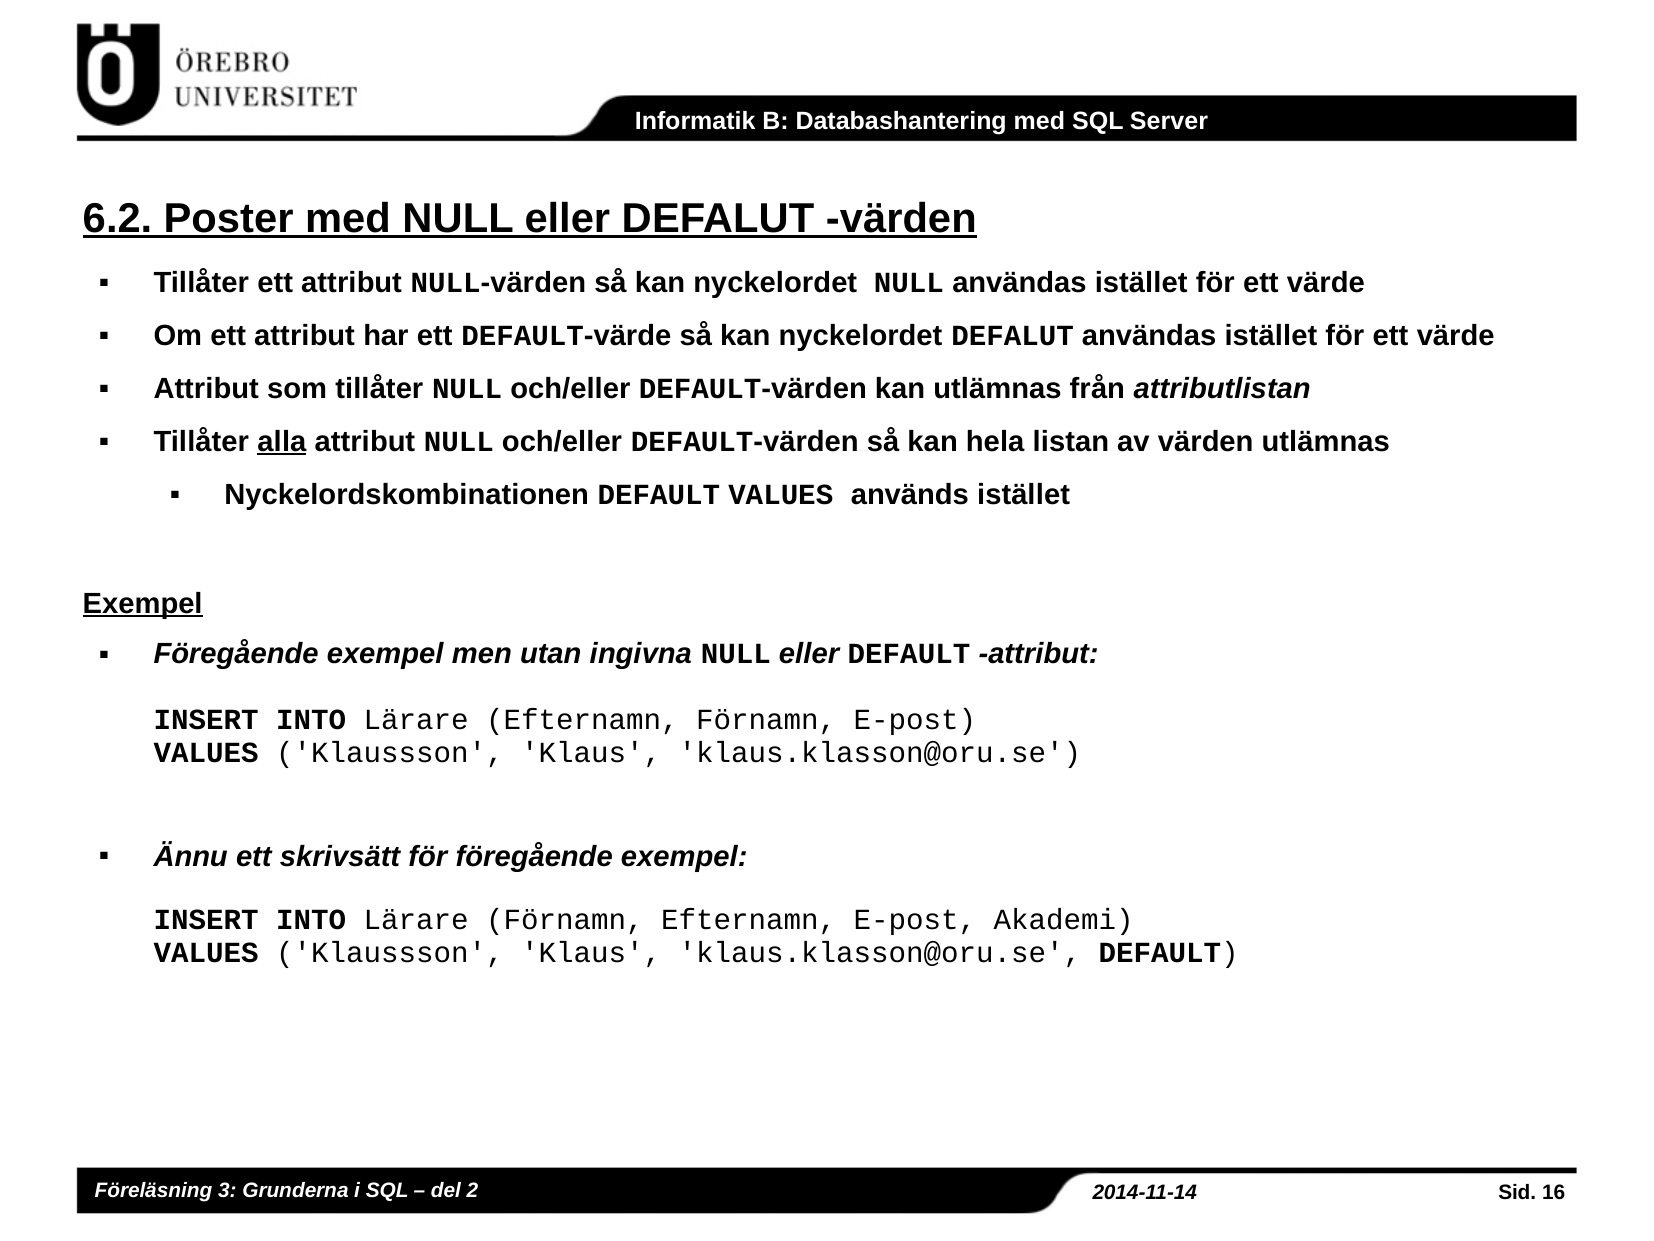

# 6.2. Poster med NULL eller DEFALUT -värden
Tillåter ett attribut NULL-värden så kan nyckelordet NULL användas istället för ett värde
Om ett attribut har ett DEFAULT-värde så kan nyckelordet DEFALUT användas istället för ett värde
Attribut som tillåter NULL och/eller DEFAULT-värden kan utlämnas från attributlistan
Tillåter alla attribut NULL och/eller DEFAULT-värden så kan hela listan av värden utlämnas
Nyckelordskombinationen DEFAULT VALUES används istället
Exempel
Föregående exempel men utan ingivna NULL eller DEFAULT -attribut:
INSERT INTO Lärare (Efternamn, Förnamn, E-post)
VALUES ('Klaussson', 'Klaus', 'klaus.klasson@oru.se')
Ännu ett skrivsätt för föregående exempel:
INSERT INTO Lärare (Förnamn, Efternamn, E-post, Akademi)
VALUES ('Klaussson', 'Klaus', 'klaus.klasson@oru.se', DEFAULT)
Föreläsning 3: Grunderna i SQL – del 2
2014-11-14
16